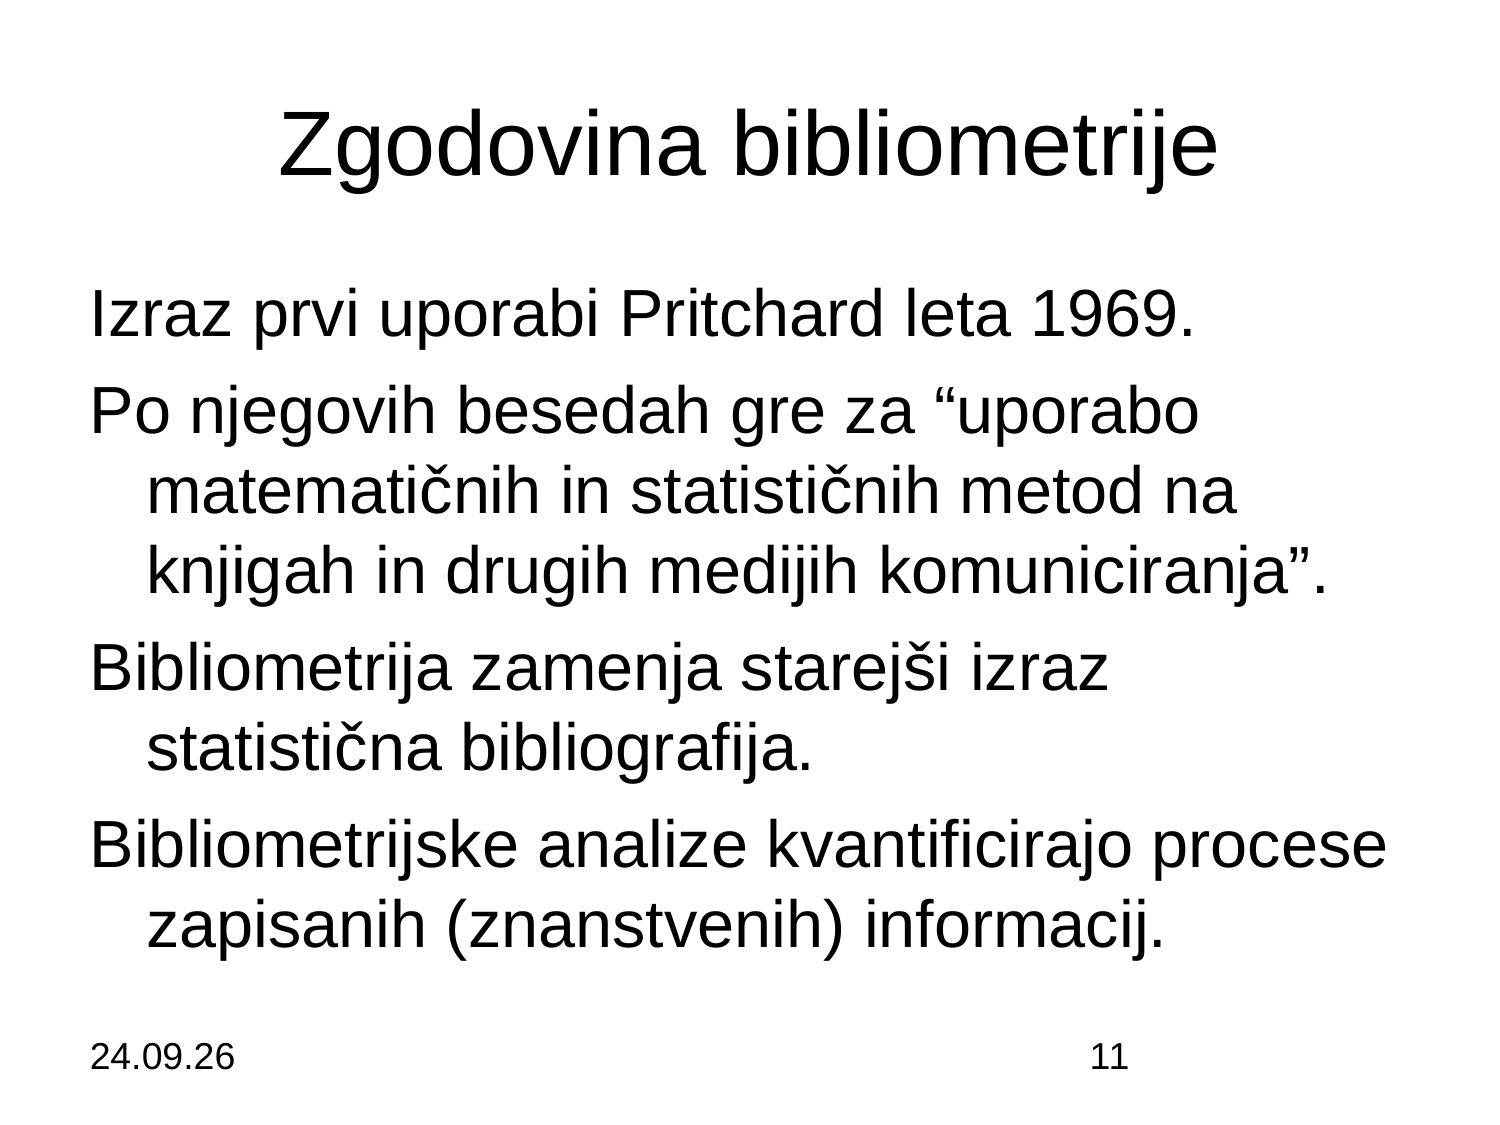

# Zgodovina bibliometrije
Izraz prvi uporabi Pritchard leta 1969.
Po njegovih besedah gre za “uporabo matematičnih in statističnih metod na knjigah in drugih medijih komuniciranja”.
Bibliometrija zamenja starejši izraz statistična bibliografija.
Bibliometrijske analize kvantificirajo procese zapisanih (znanstvenih) informacij.
11